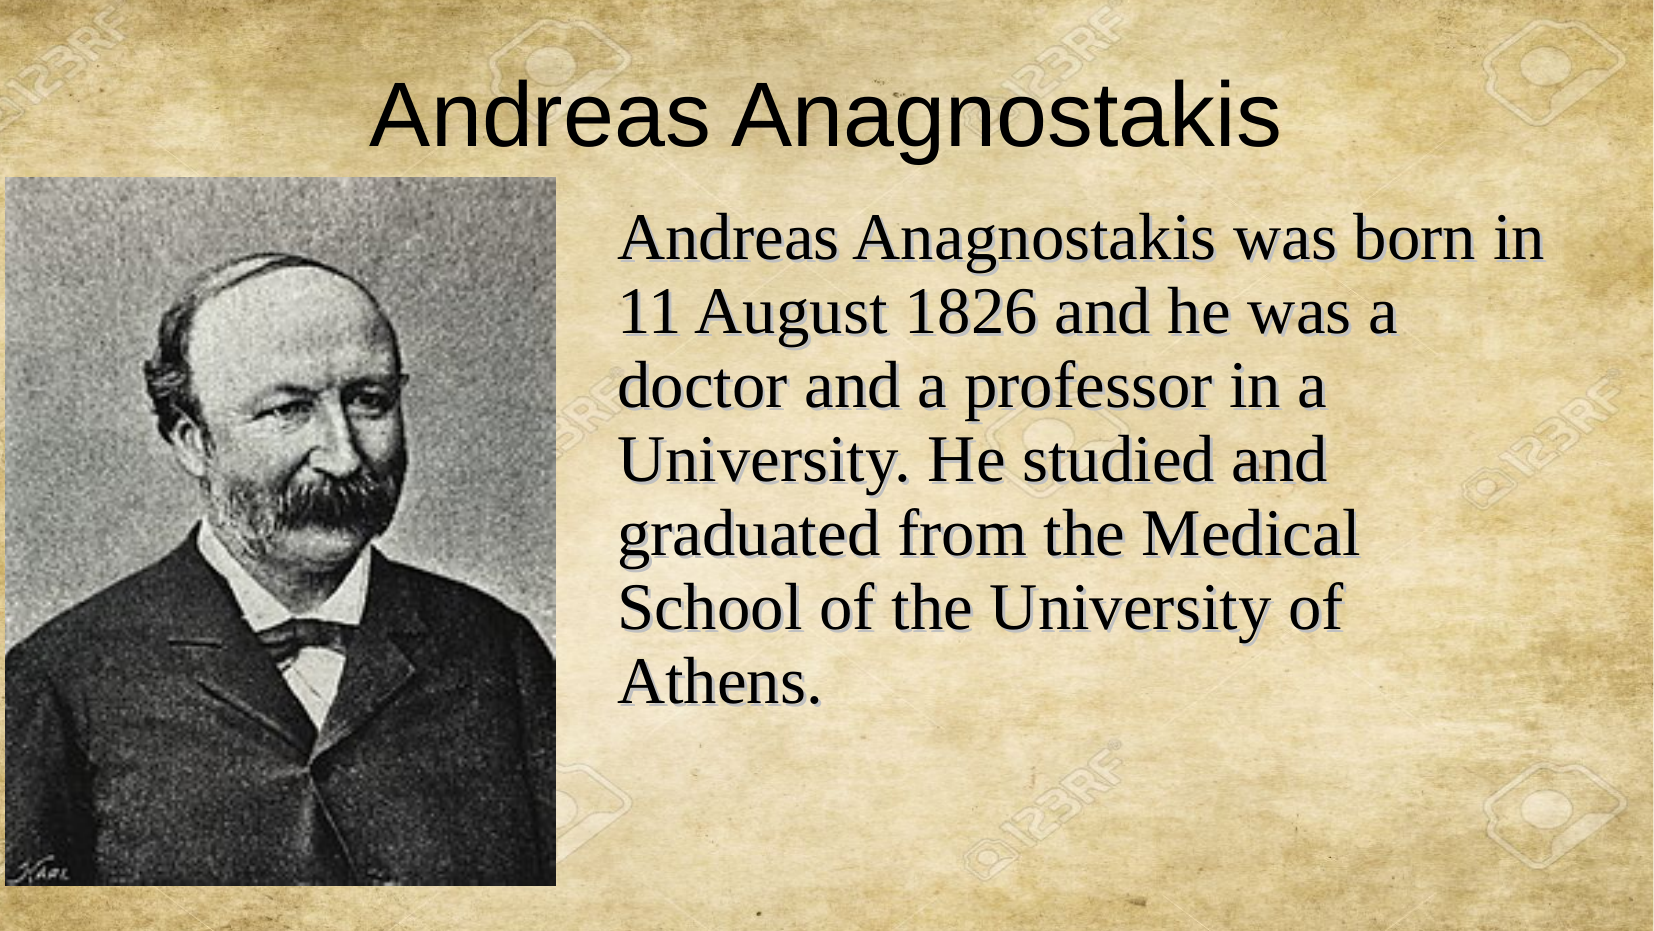

# Andreas Anagnostakis
Andreas Anagnostakis was born in 11 August 1826 and he was a doctor and a professor in a University. He studied and graduated from the Medical School of the University of Athens.